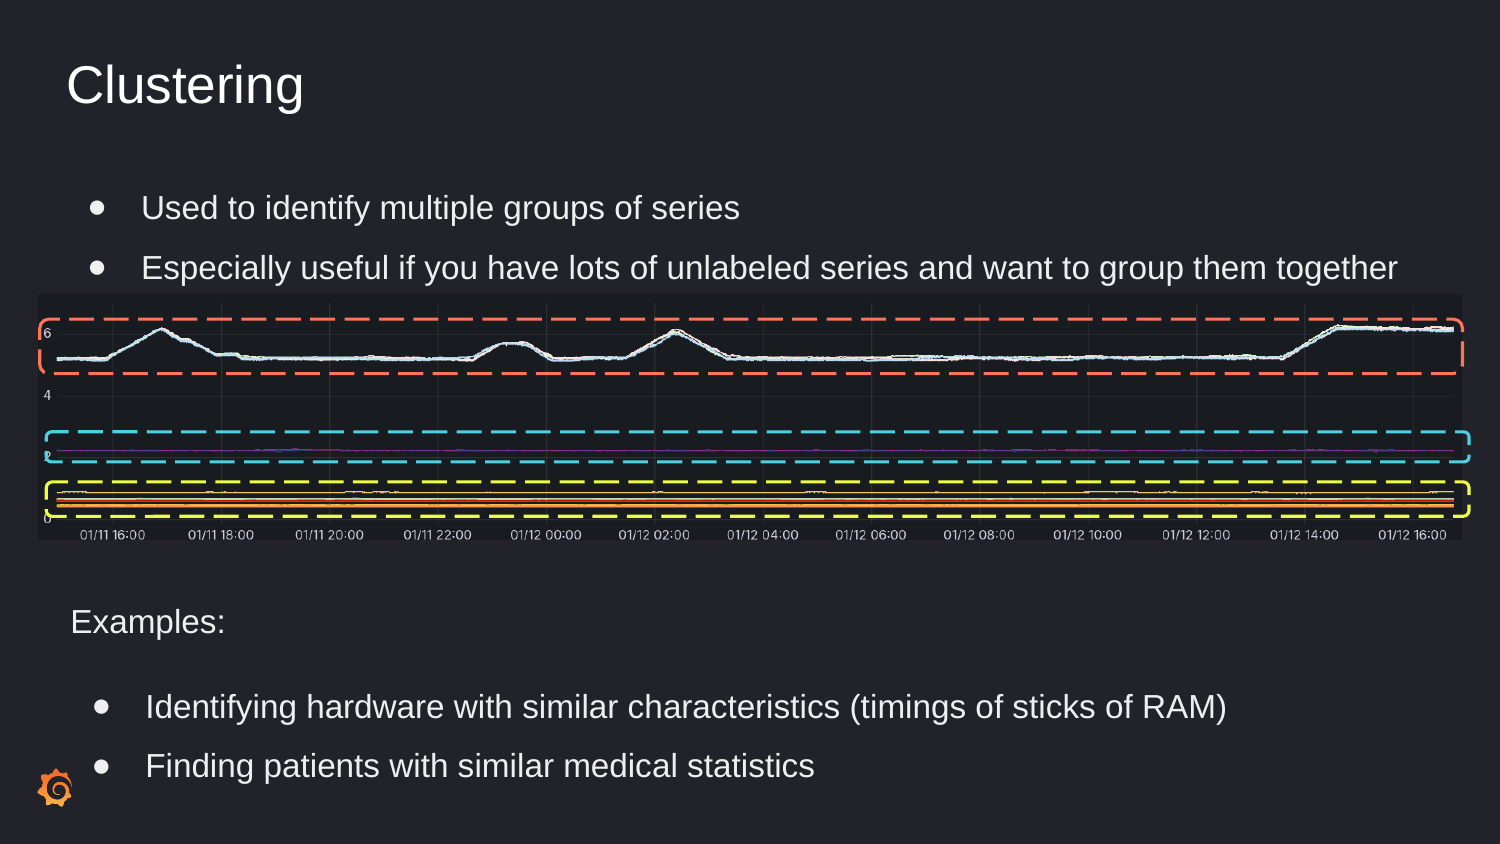

# Clustering
Used to identify multiple groups of series
Especially useful if you have lots of unlabeled series and want to group them together
Examples:
Identifying hardware with similar characteristics (timings of sticks of RAM)
Finding patients with similar medical statistics